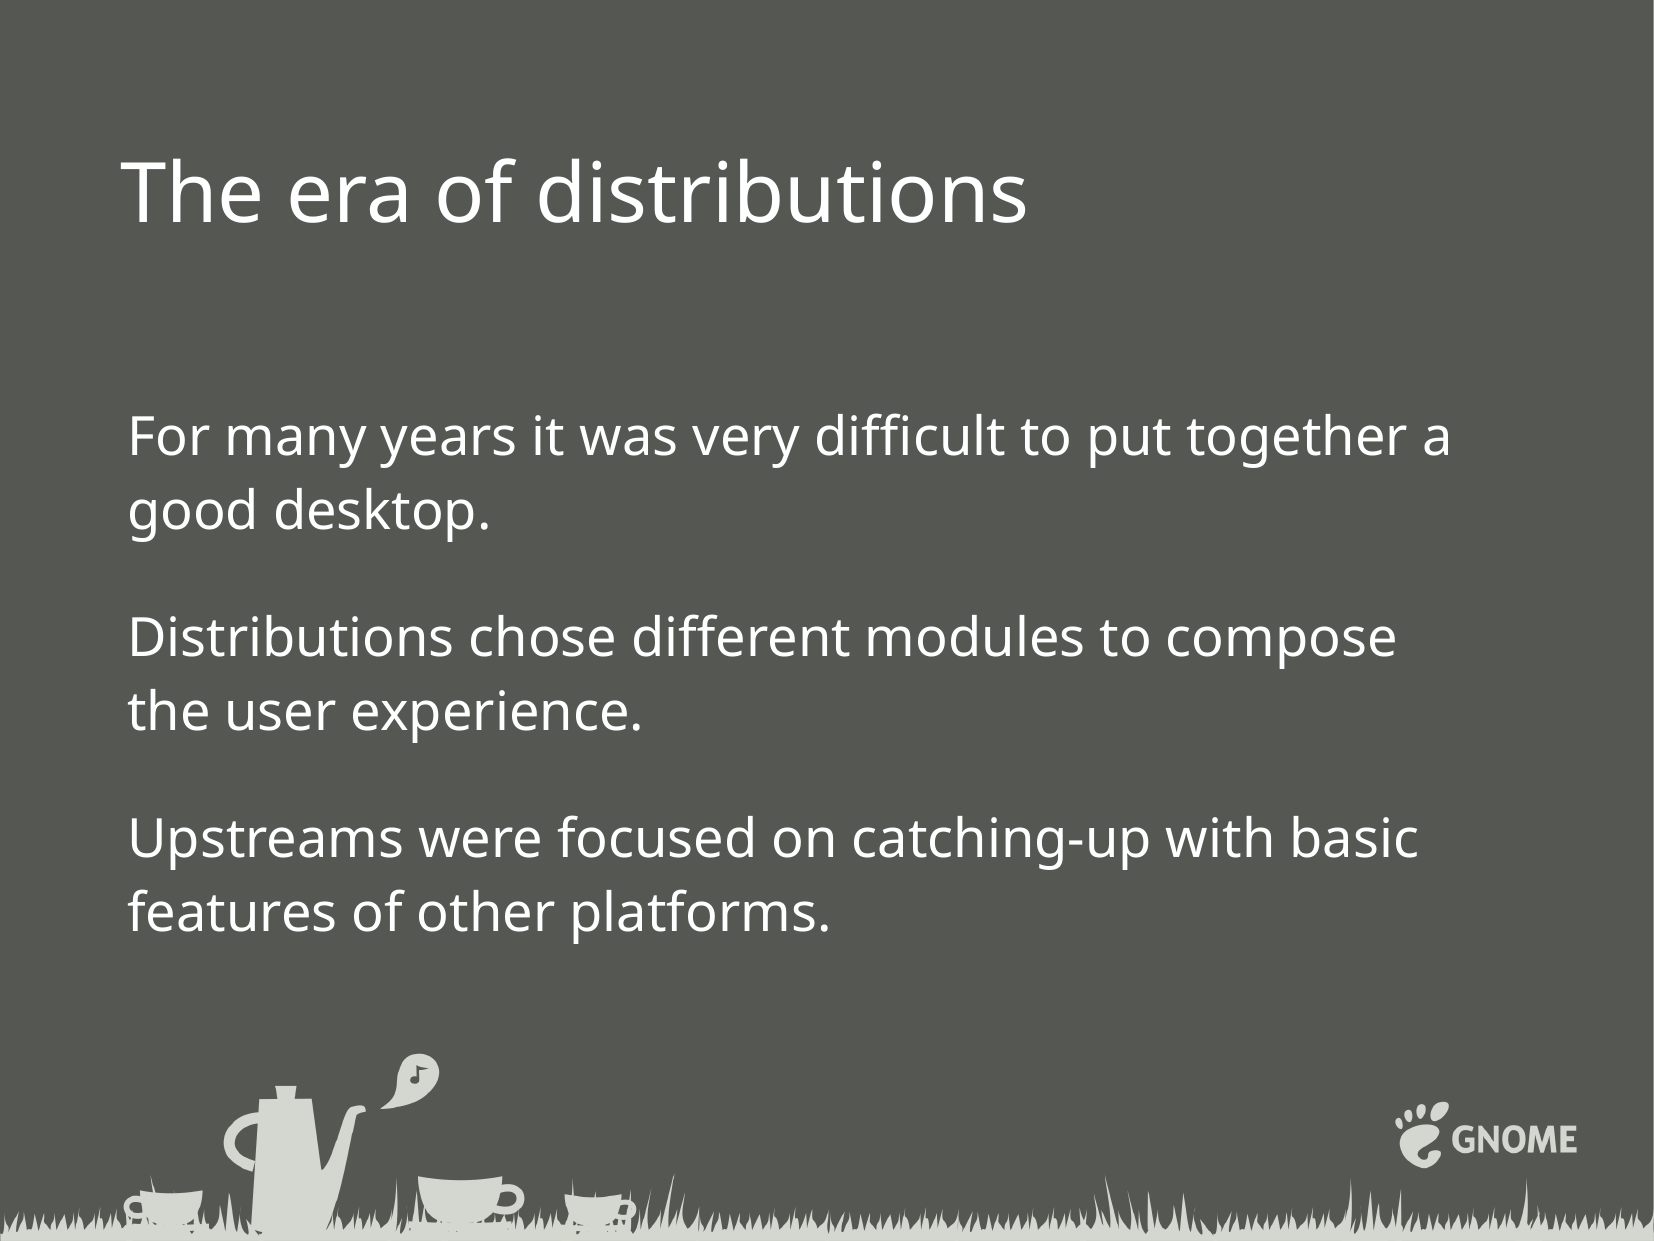

# The era of distributions
For many years it was very difficult to put together a good desktop.
Distributions chose different modules to compose the user experience.
Upstreams were focused on catching-up with basic features of other platforms.